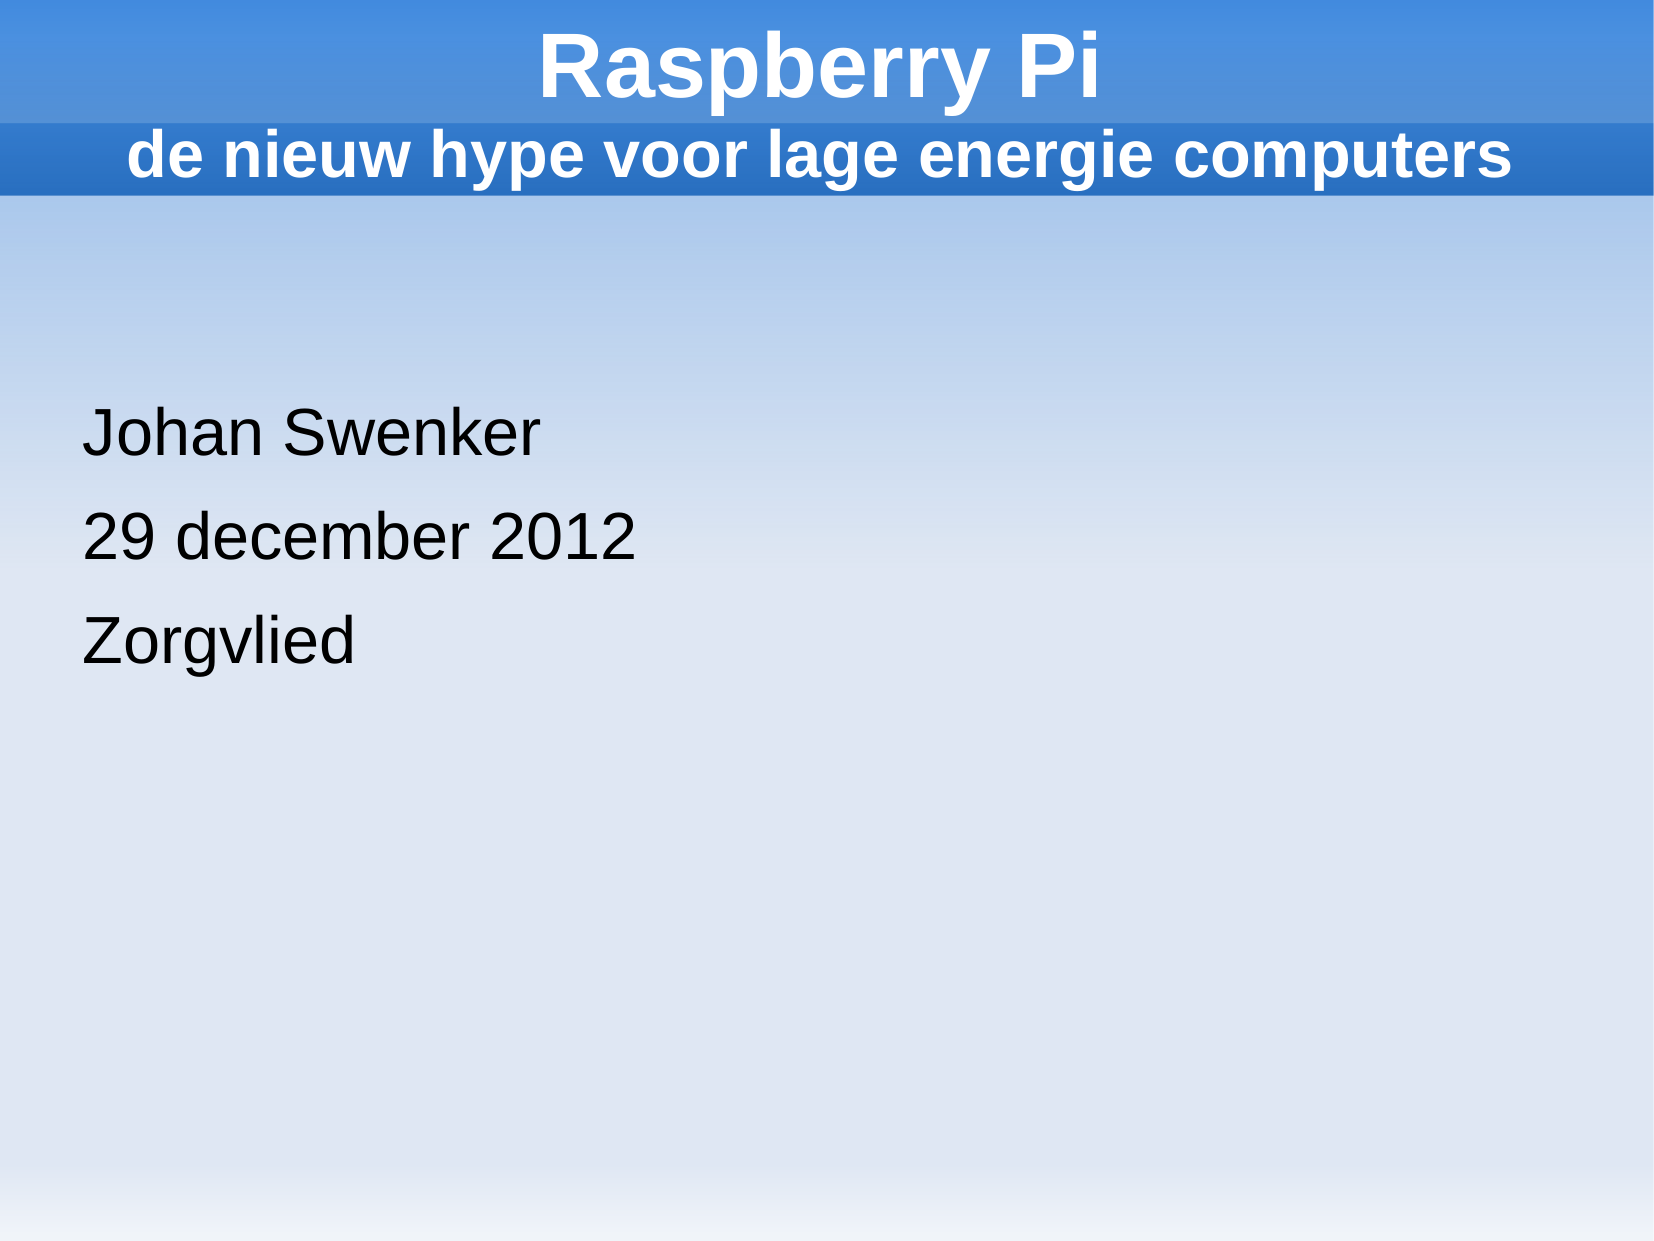

# Raspberry Pi de nieuw hype voor lage energie computers
Johan Swenker
29 december 2012
Zorgvlied